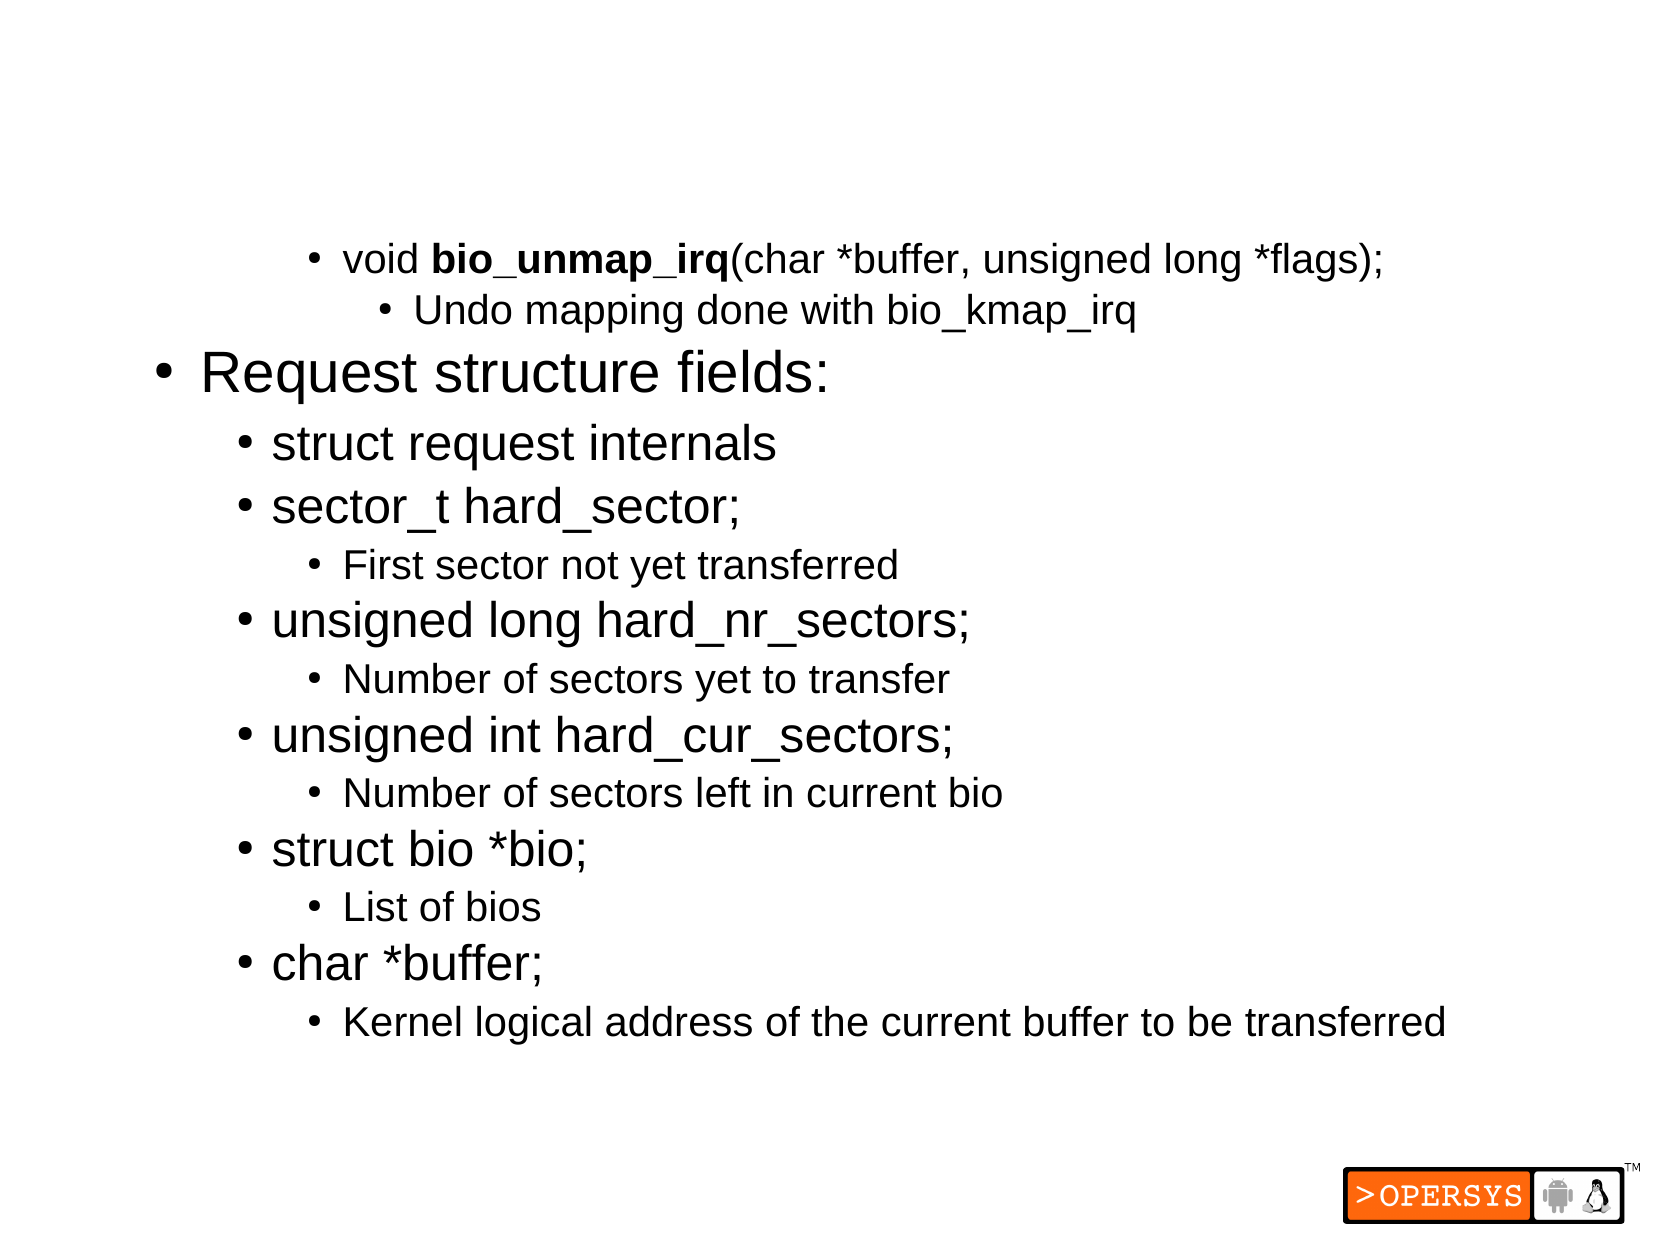

# void bio_unmap_irq(char *buffer, unsigned long *flags);
Undo mapping done with bio_kmap_irq
Request structure fields:
struct request internals
sector_t hard_sector;
First sector not yet transferred
unsigned long hard_nr_sectors;
Number of sectors yet to transfer
unsigned int hard_cur_sectors;
Number of sectors left in current bio
struct bio *bio;
List of bios
char *buffer;
Kernel logical address of the current buffer to be transferred